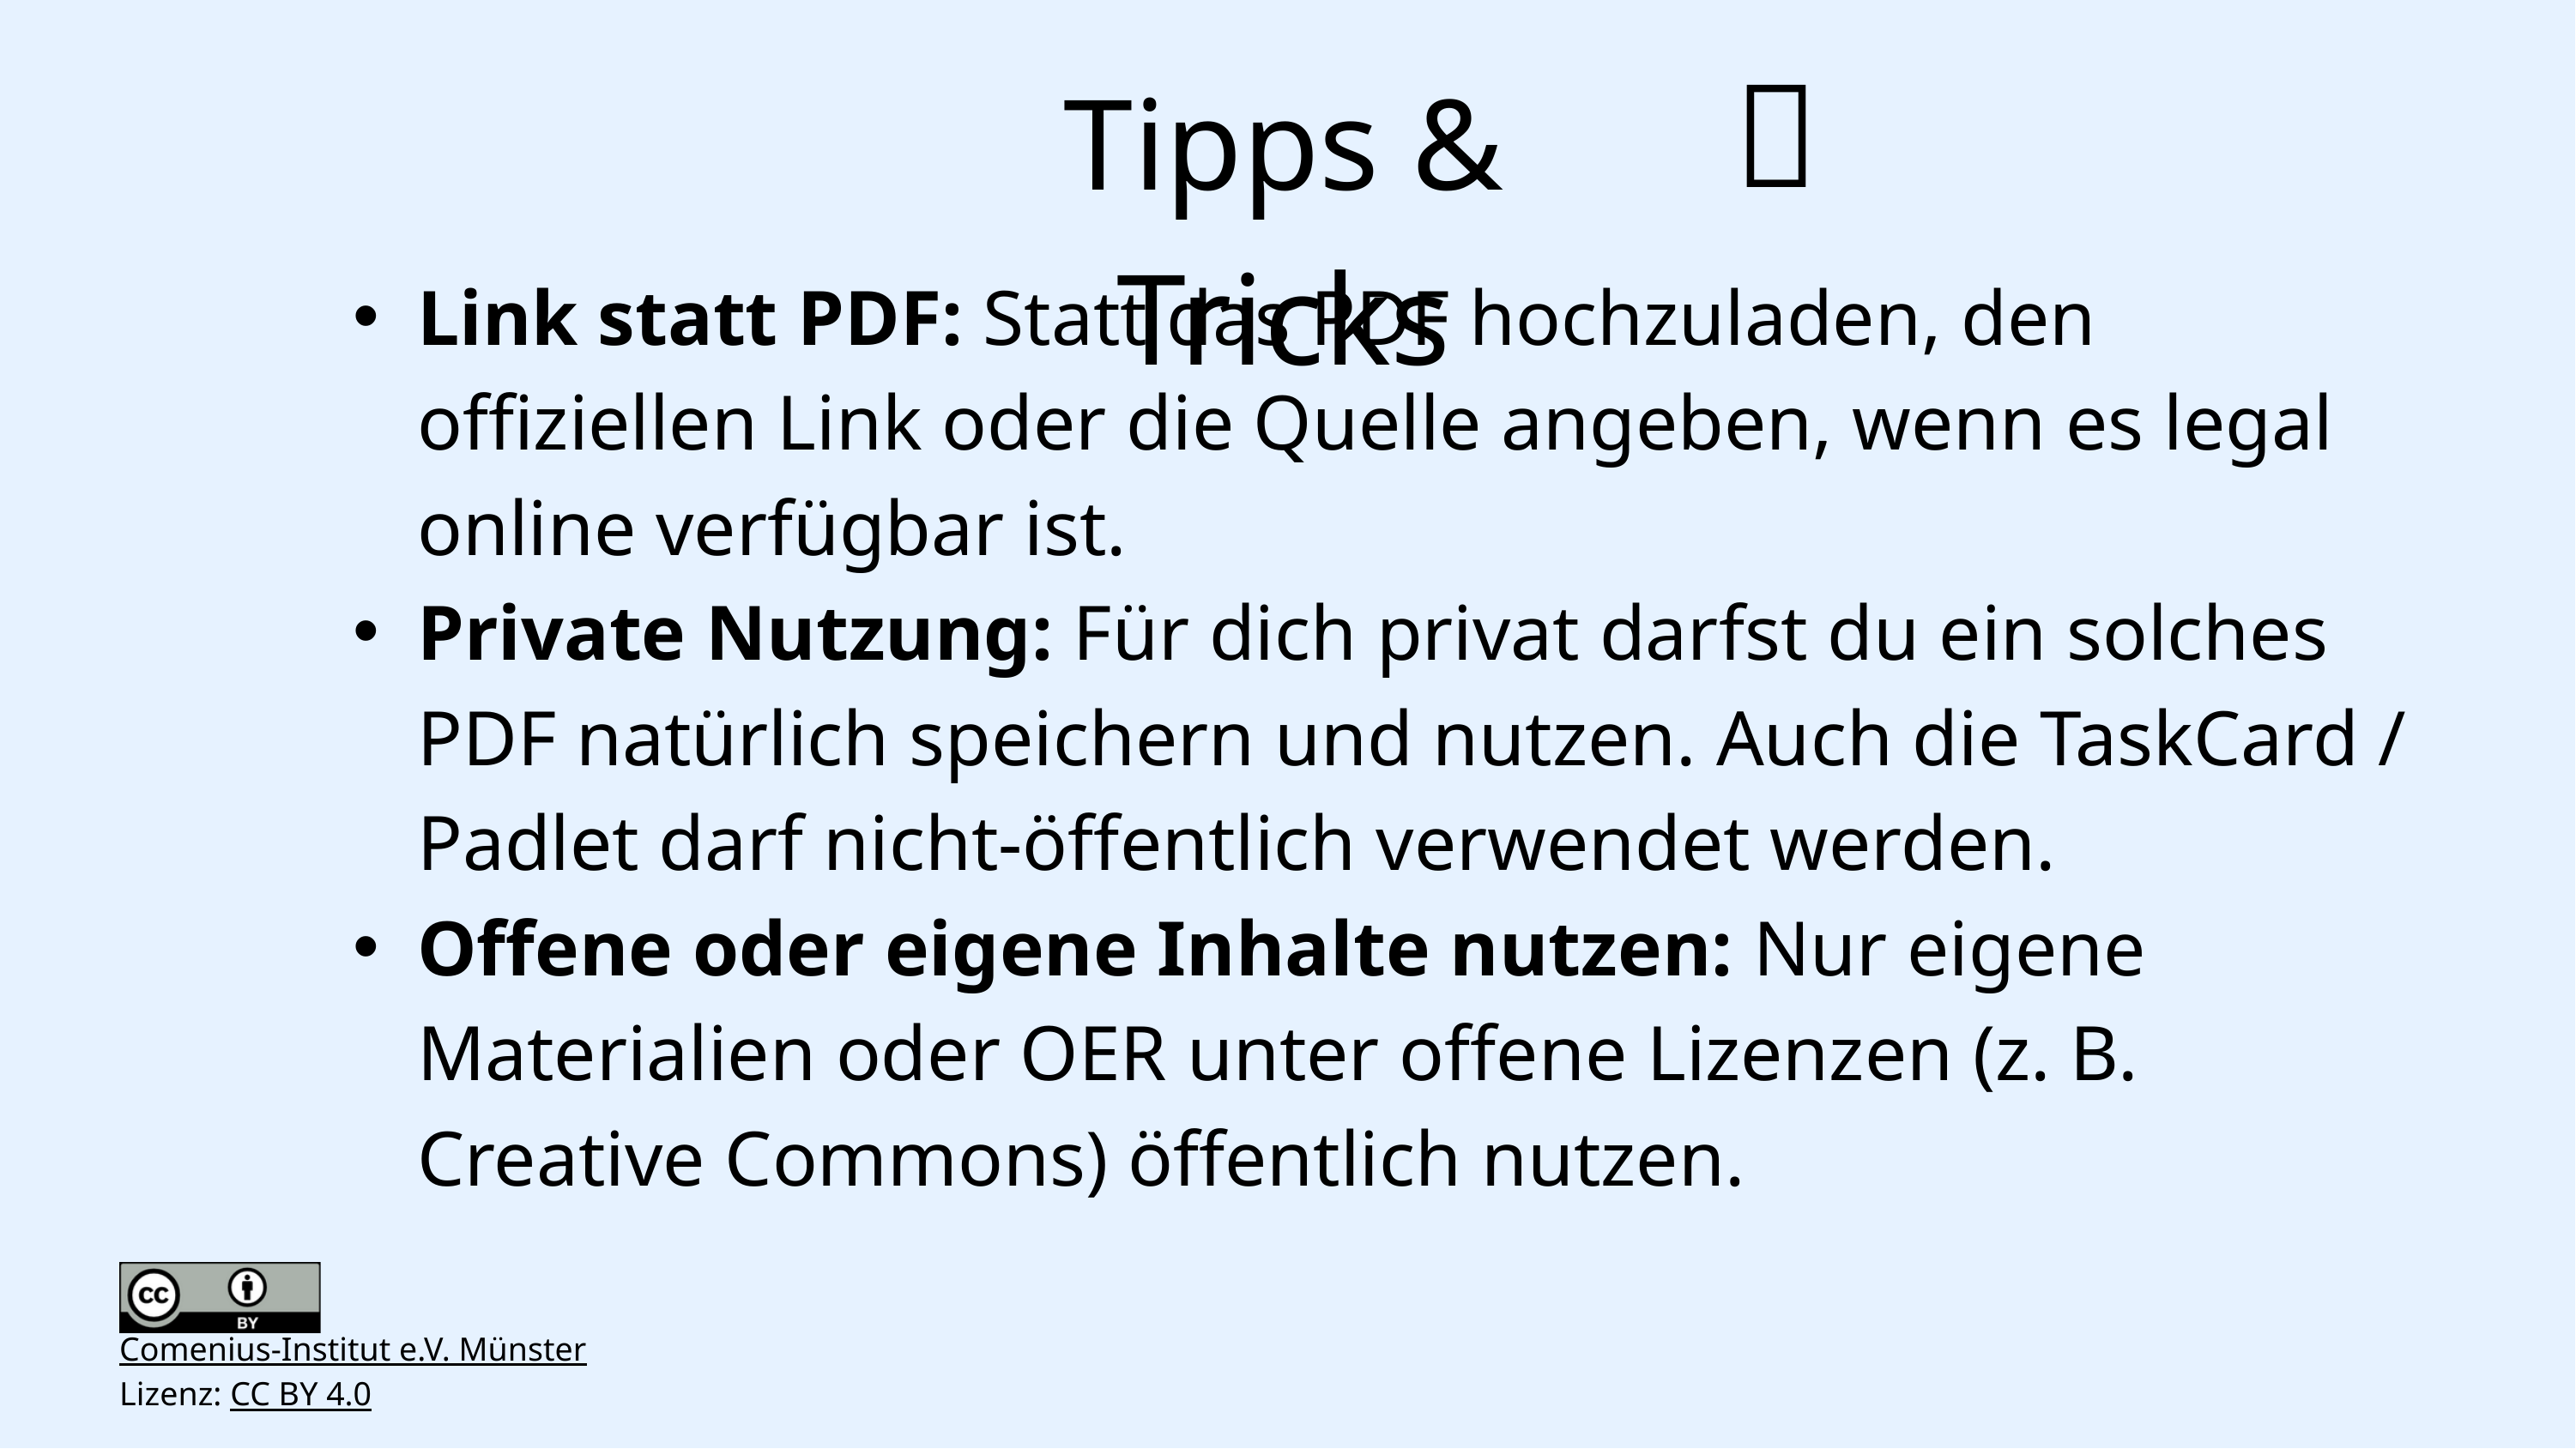

💡
Tipps & Tricks
Link statt PDF: Statt das PDF hochzuladen, den offiziellen Link oder die Quelle angeben, wenn es legal online verfügbar ist.
Private Nutzung: Für dich privat darfst du ein solches PDF natürlich speichern und nutzen. Auch die TaskCard / Padlet darf nicht-öffentlich verwendet werden.
Offene oder eigene Inhalte nutzen: Nur eigene Materialien oder OER unter offene Lizenzen (z. B. Creative Commons) öffentlich nutzen.
Comenius-Institut e.V. Münster
Lizenz: CC BY 4.0